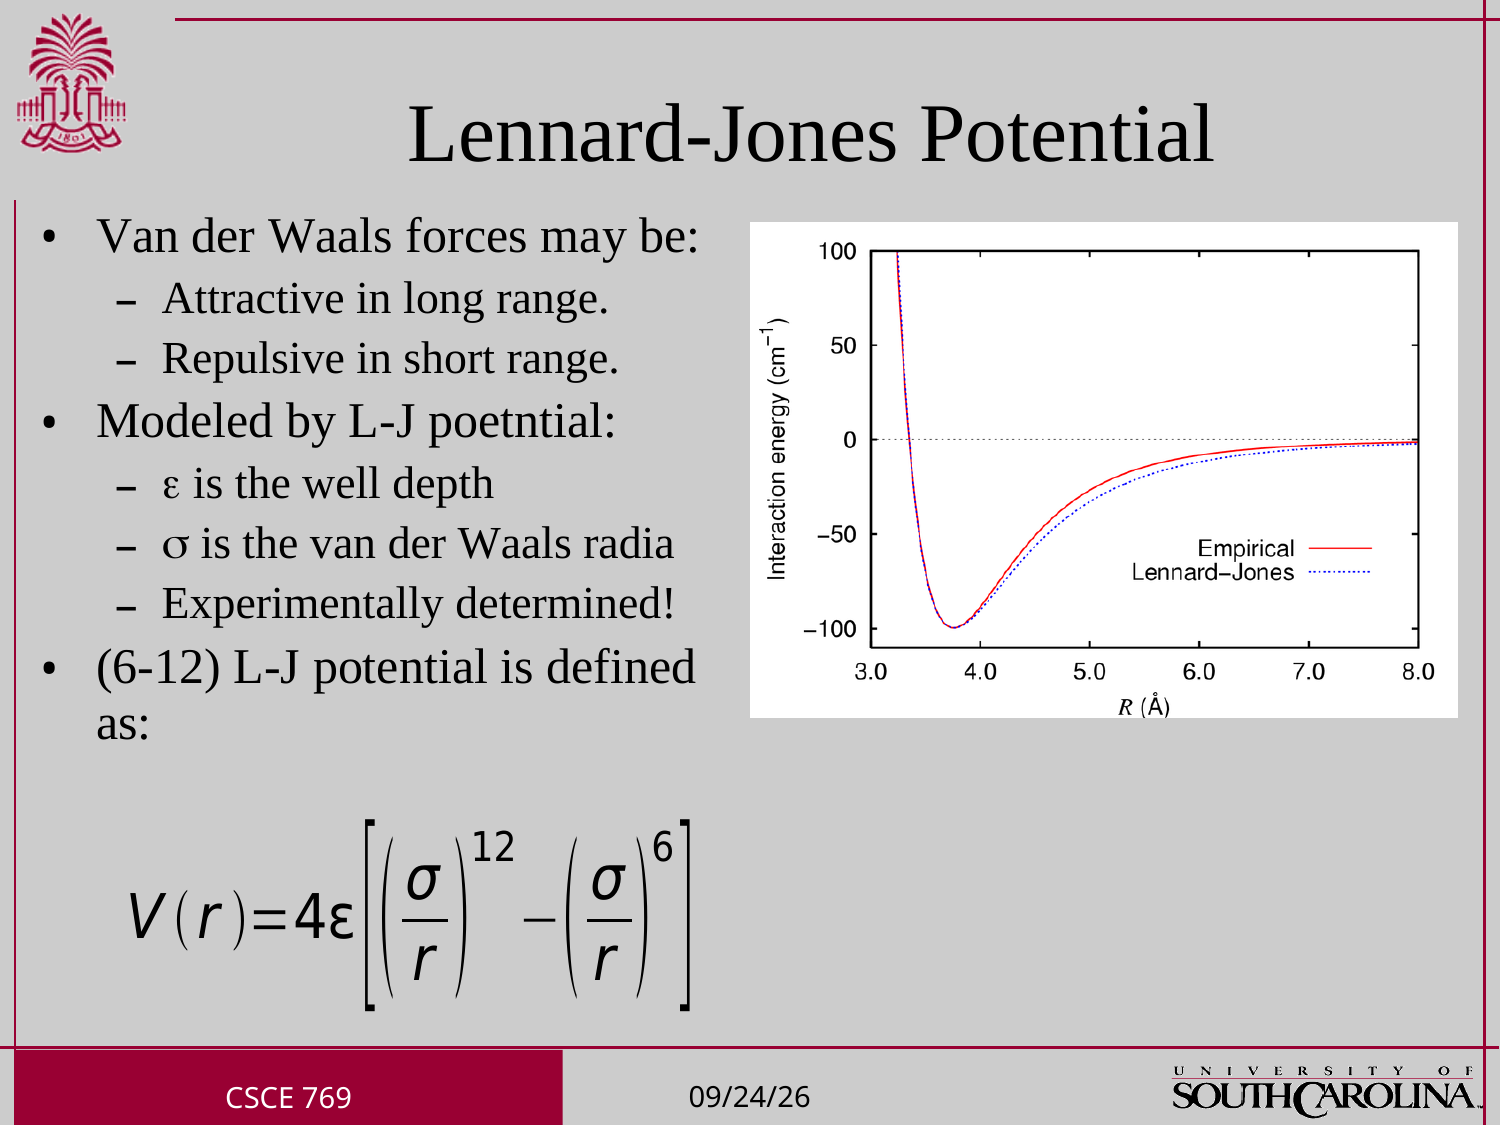

# Lennard-Jones Potential
Van der Waals forces may be:
Attractive in long range.
Repulsive in short range.
Modeled by L-J poetntial:
 is the well depth
 is the van der Waals radia
Experimentally determined!
(6-12) L-J potential is defined as: